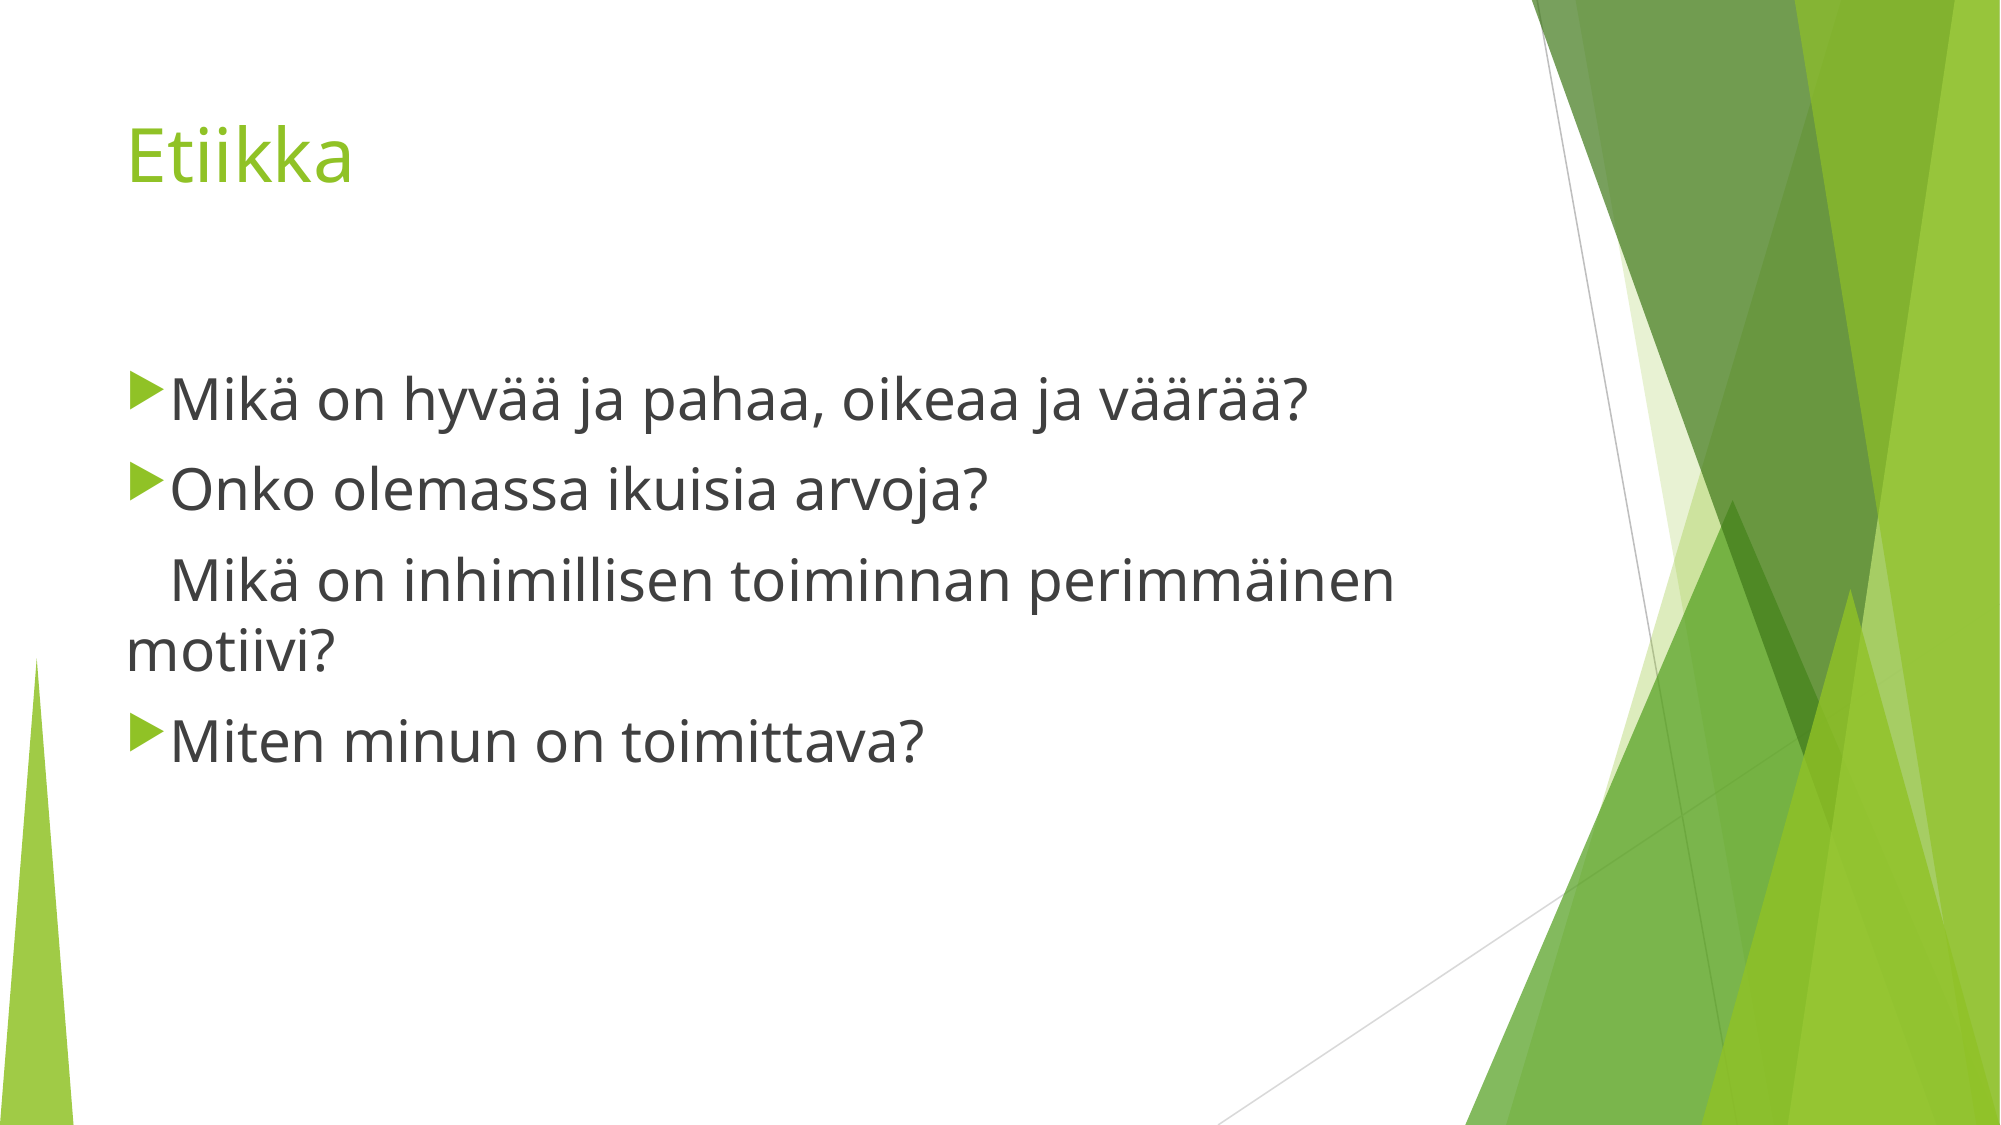

# Etiikka
Mikä on hyvää ja pahaa, oikeaa ja väärää?
Onko olemassa ikuisia arvoja?
Mikä on inhimillisen toiminnan perimmäinen motiivi?
Miten minun on toimittava?